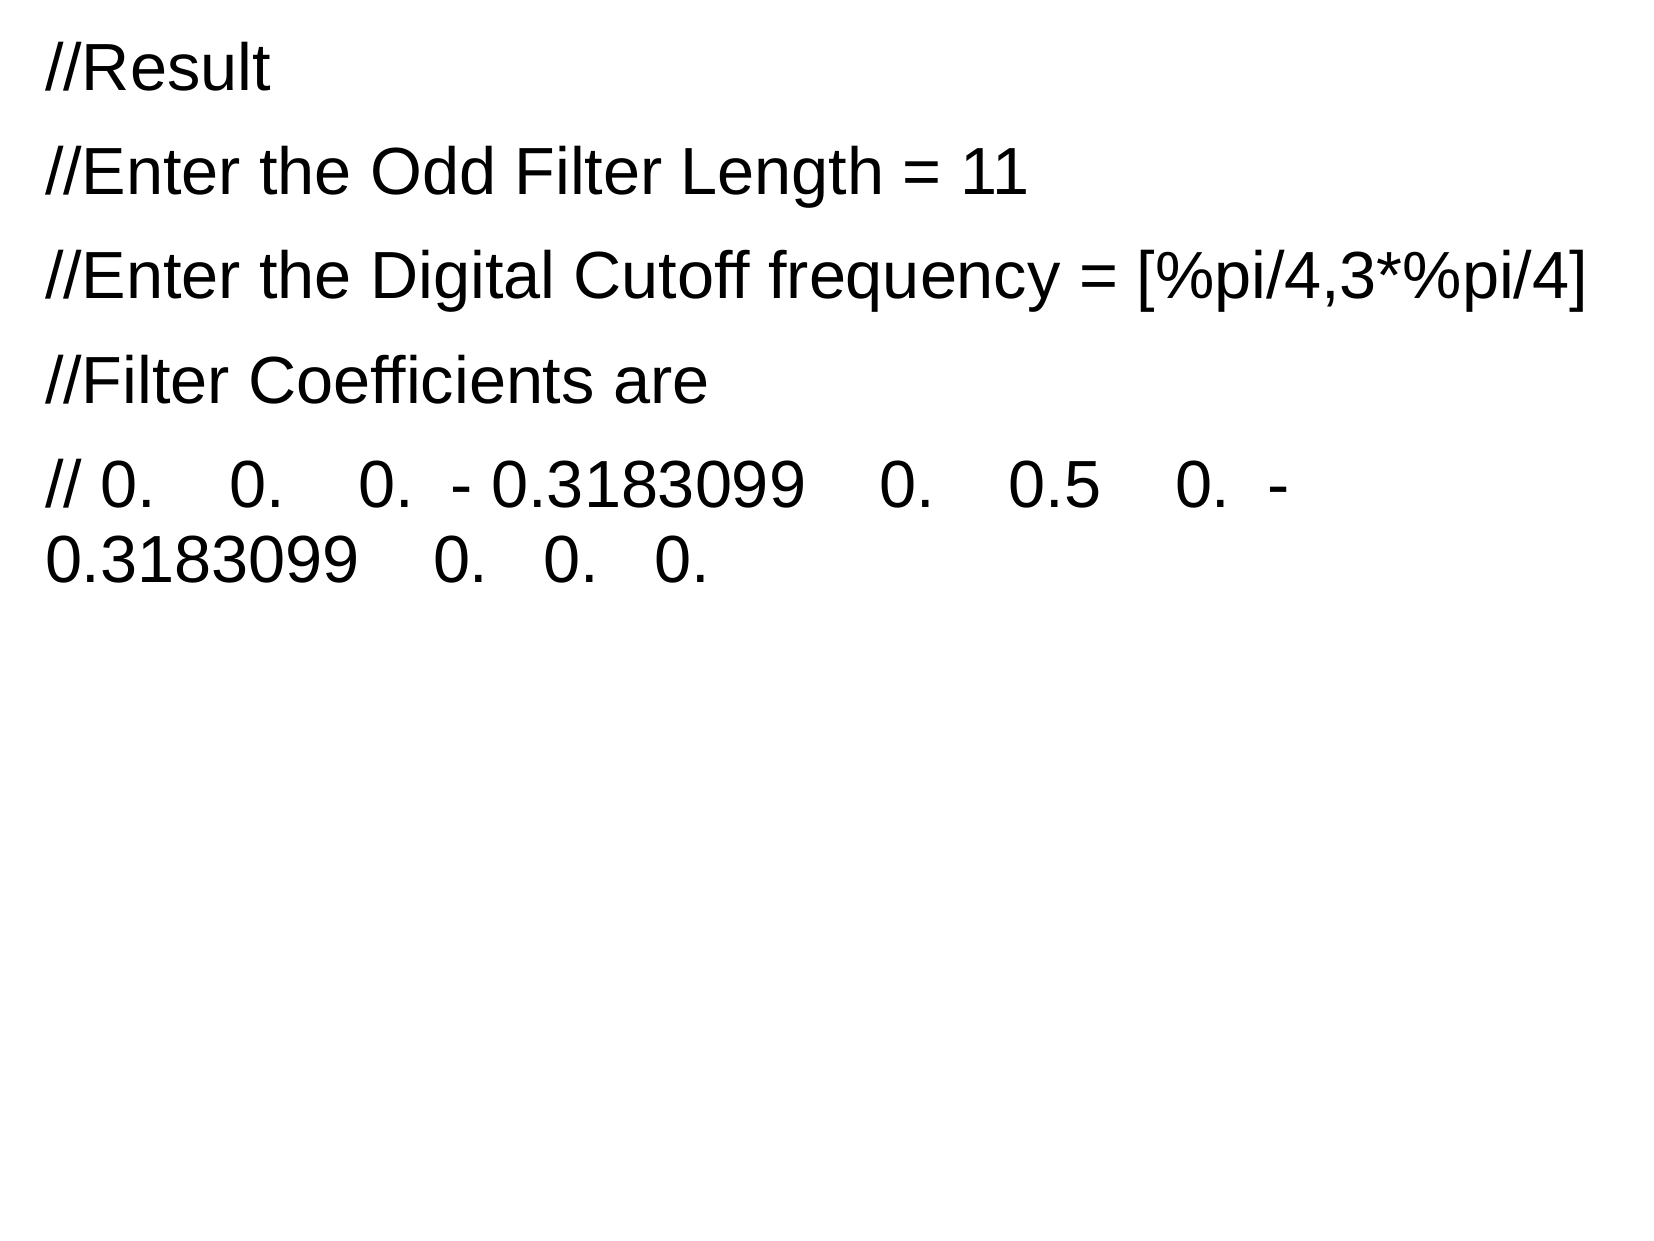

# //Result
//Enter the Odd Filter Length = 11
//Enter the Digital Cutoff frequency = [%pi/4,3*%pi/4]
//Filter Coefficients are
// 0. 0. 0. - 0.3183099 0. 0.5 0. - 0.3183099 0. 0. 0.